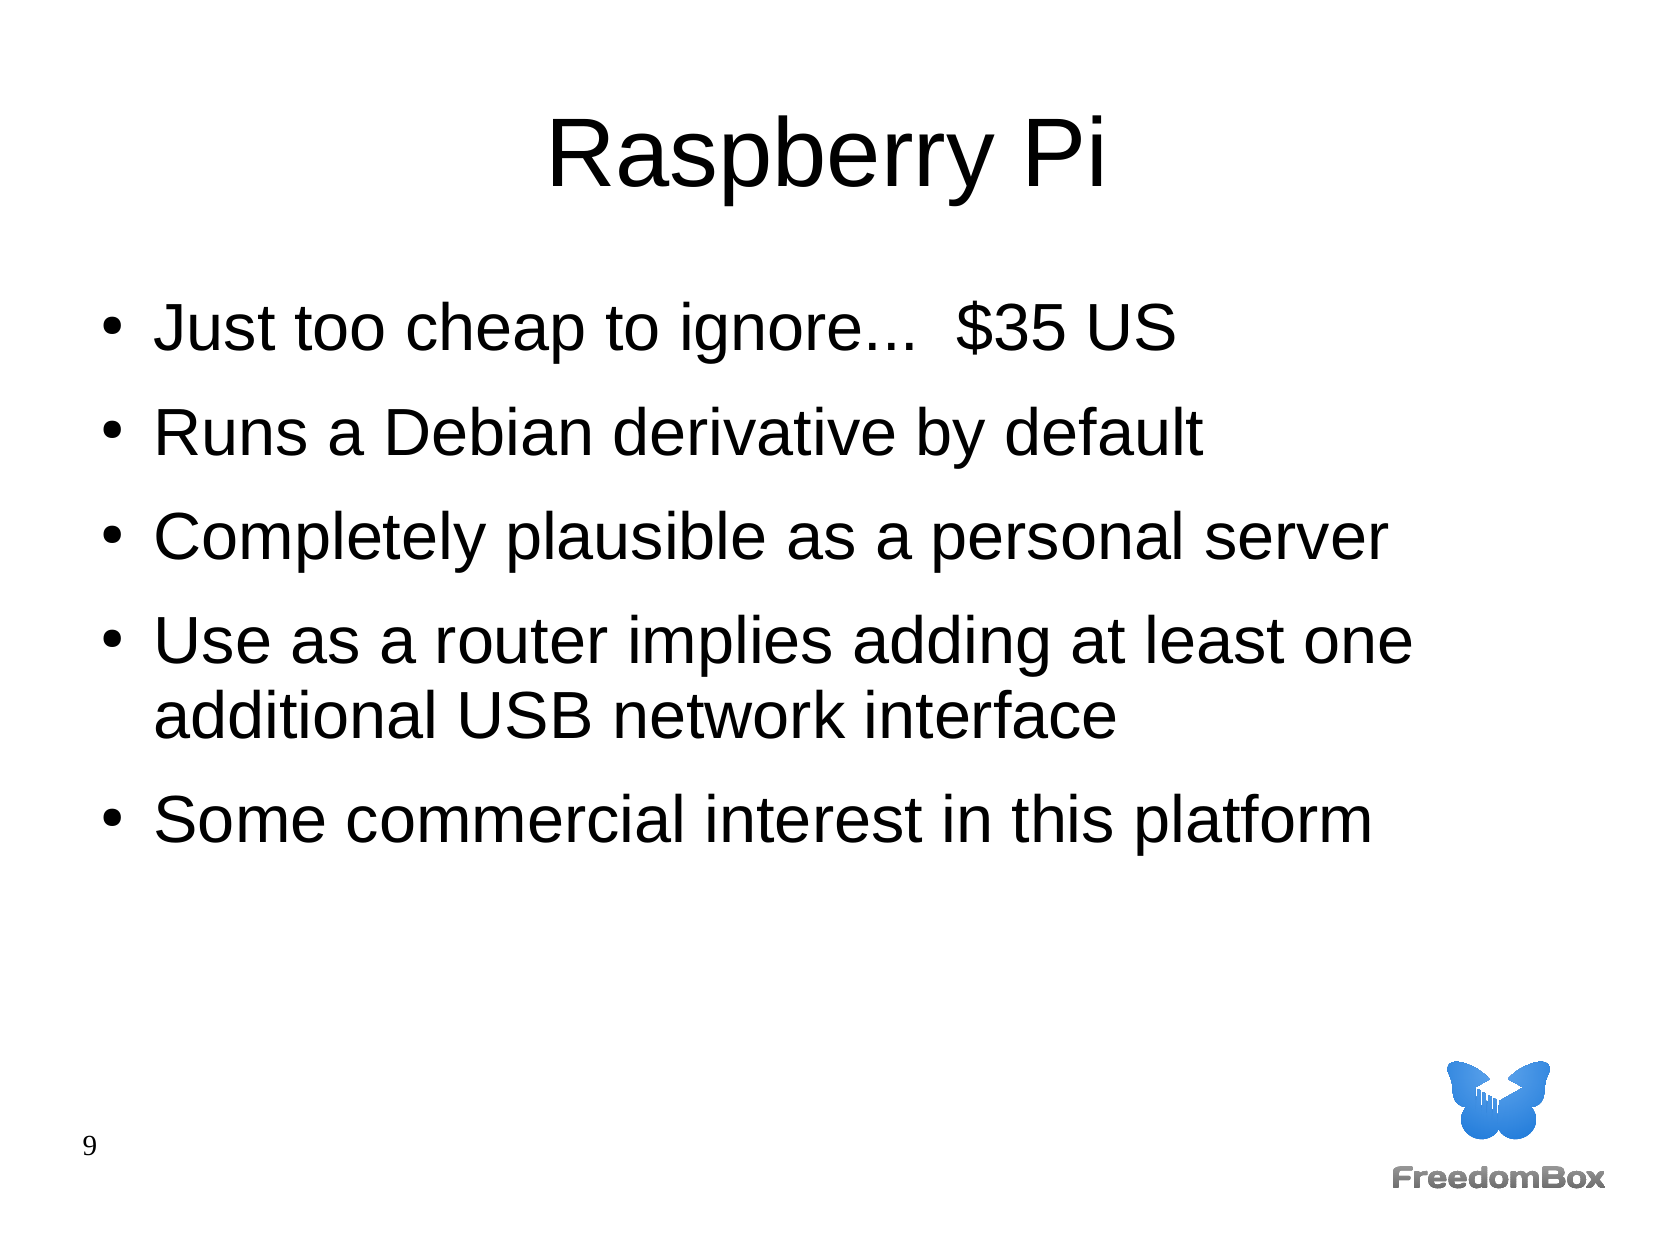

# Raspberry Pi
Just too cheap to ignore... $35 US
Runs a Debian derivative by default
Completely plausible as a personal server
Use as a router implies adding at least one additional USB network interface
Some commercial interest in this platform